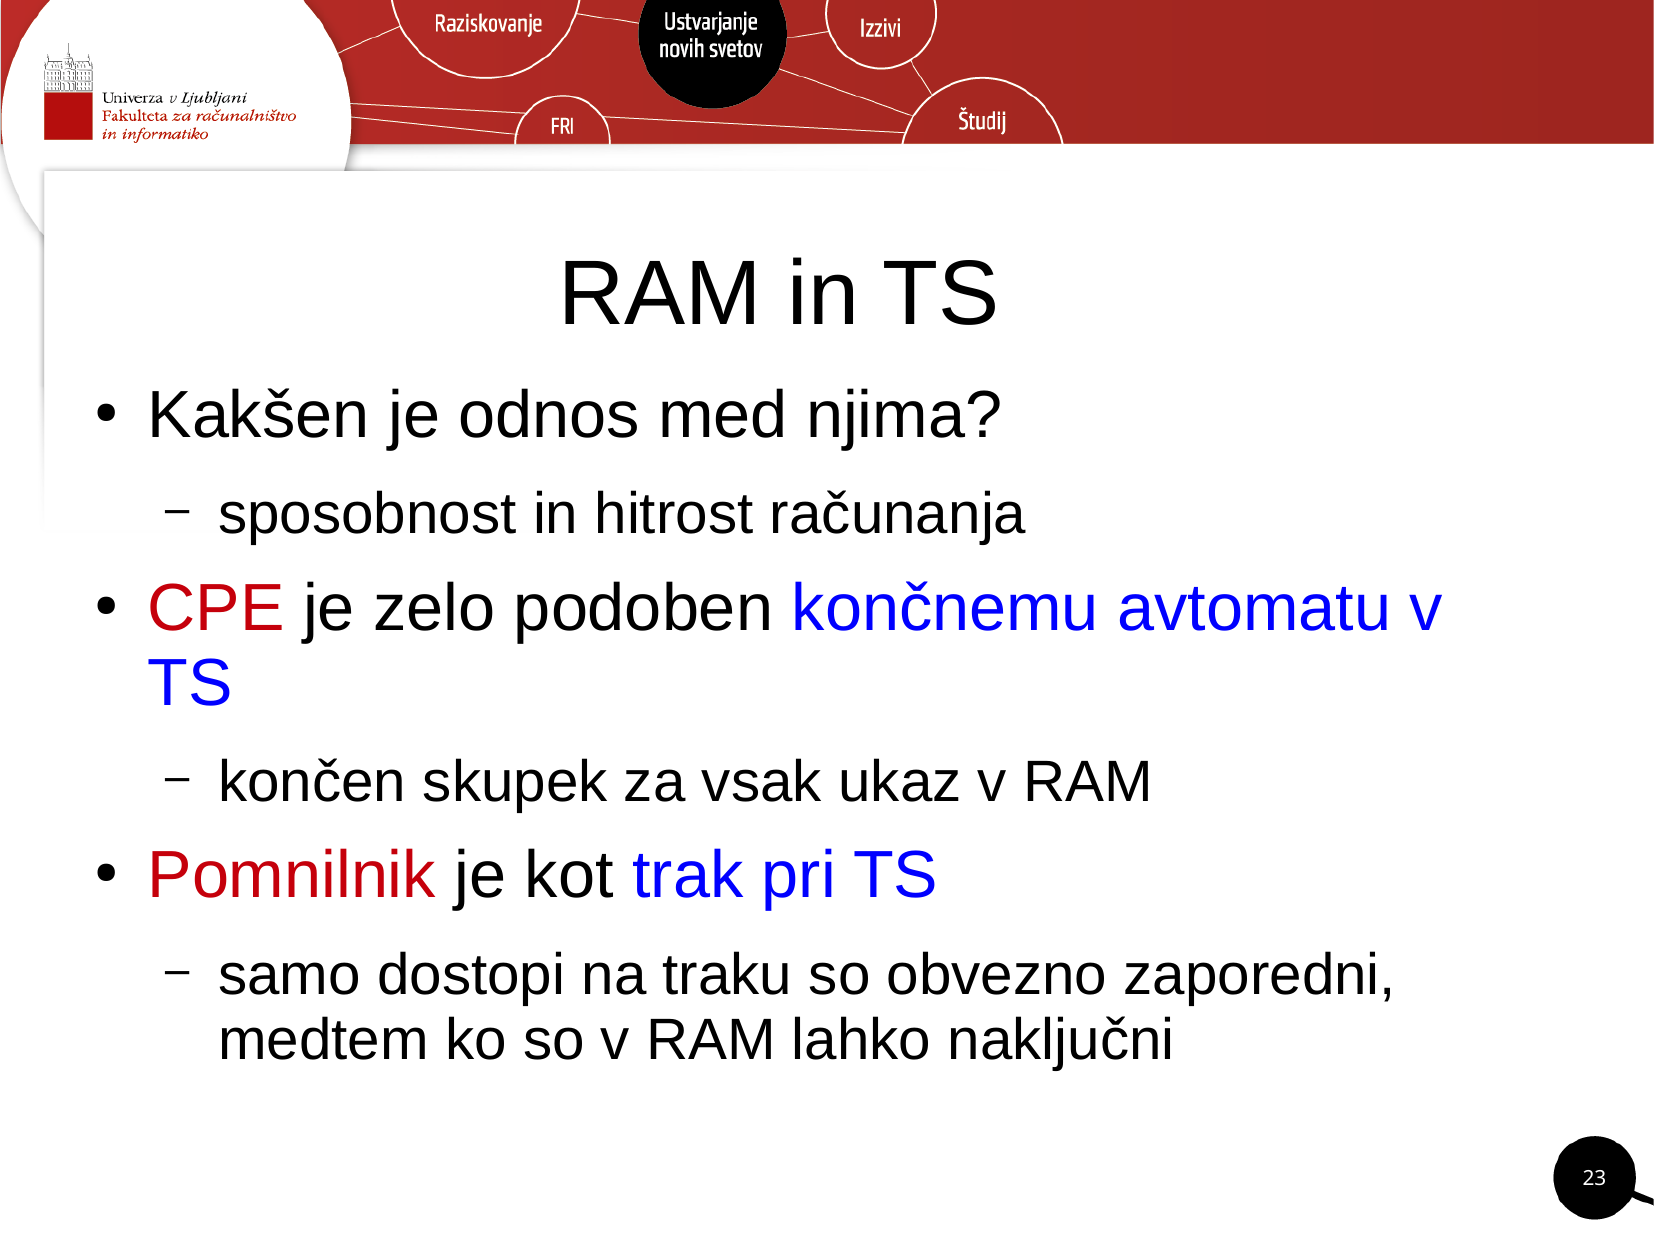

# RAM in TS
Kakšen je odnos med njima?
sposobnost in hitrost računanja
CPE je zelo podoben končnemu avtomatu v TS
končen skupek za vsak ukaz v RAM
Pomnilnik je kot trak pri TS
samo dostopi na traku so obvezno zaporedni, medtem ko so v RAM lahko naključni